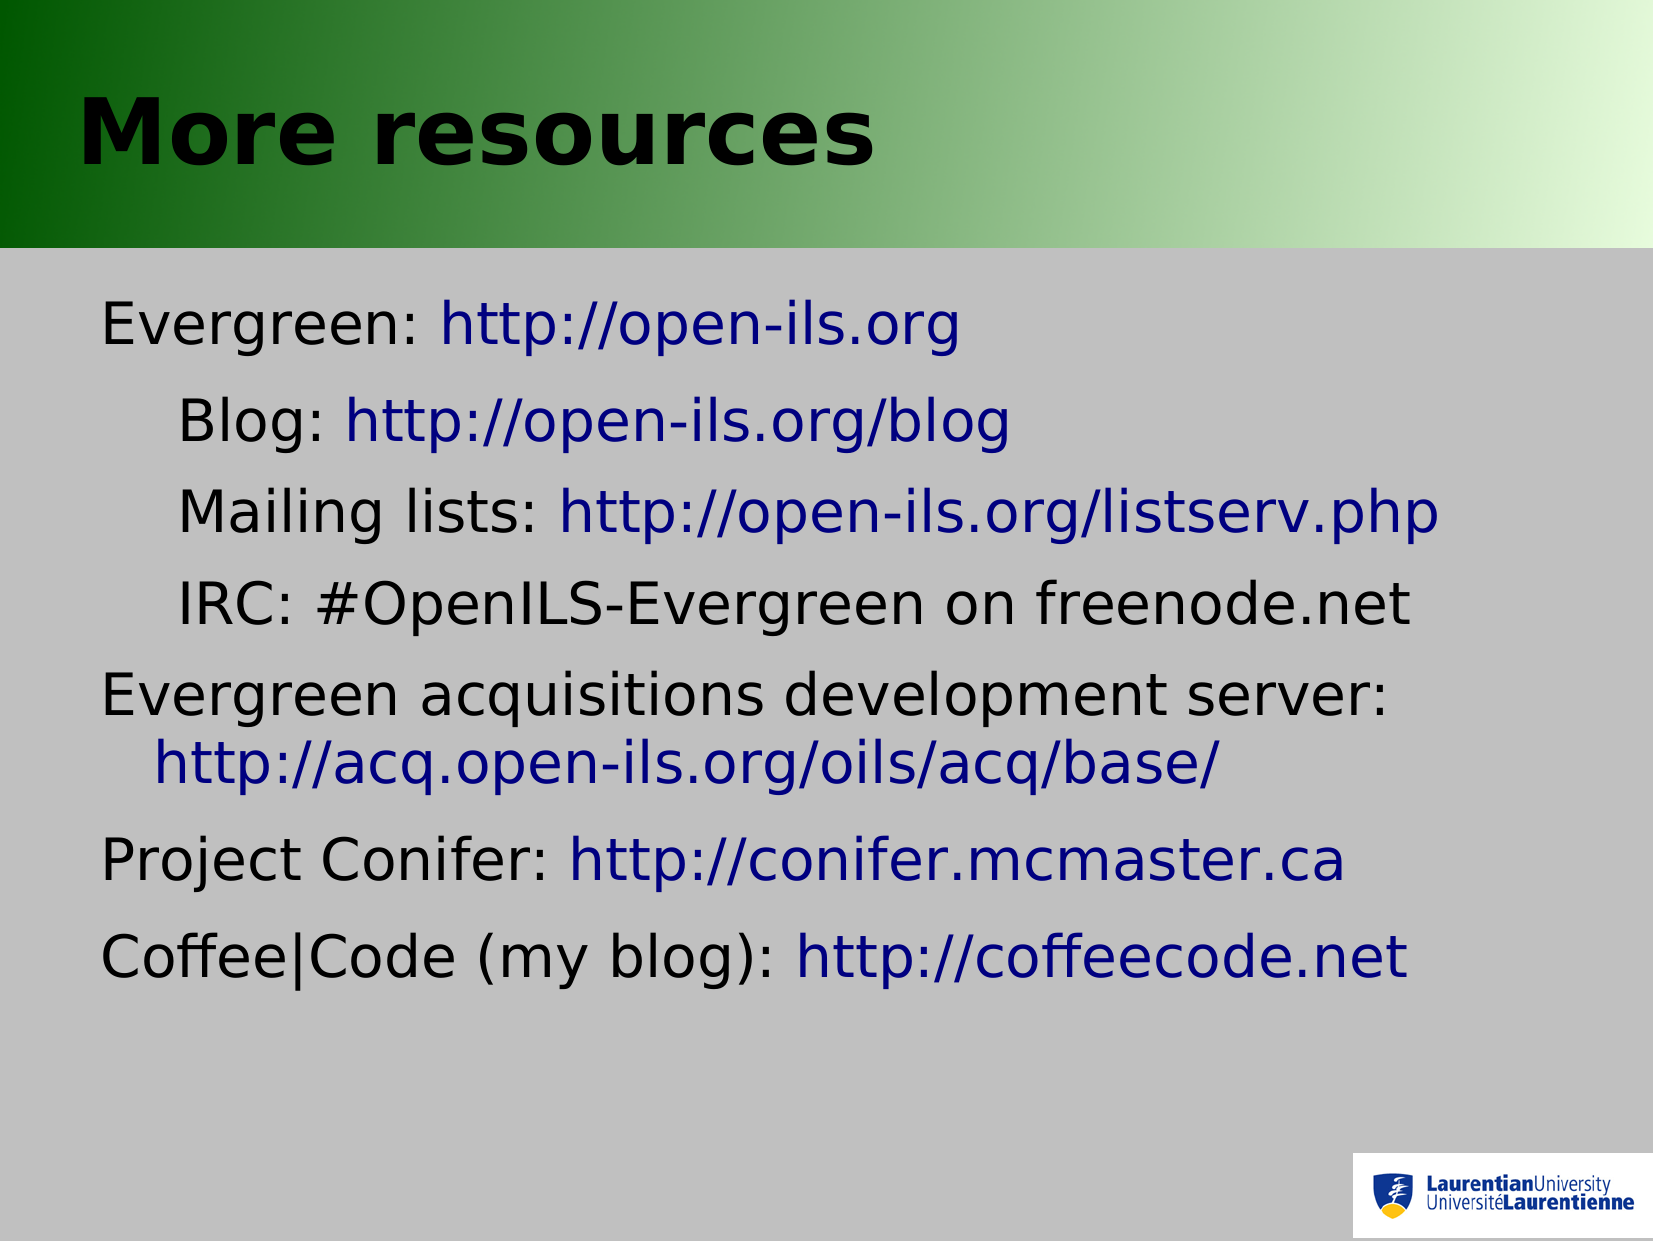

# More resources
Evergreen: http://open-ils.org
Blog: http://open-ils.org/blog
Mailing lists: http://open-ils.org/listserv.php
IRC: #OpenILS-Evergreen on freenode.net
Evergreen acquisitions development server: http://acq.open-ils.org/oils/acq/base/
Project Conifer: http://conifer.mcmaster.ca
Coffee|Code (my blog): http://coffeecode.net